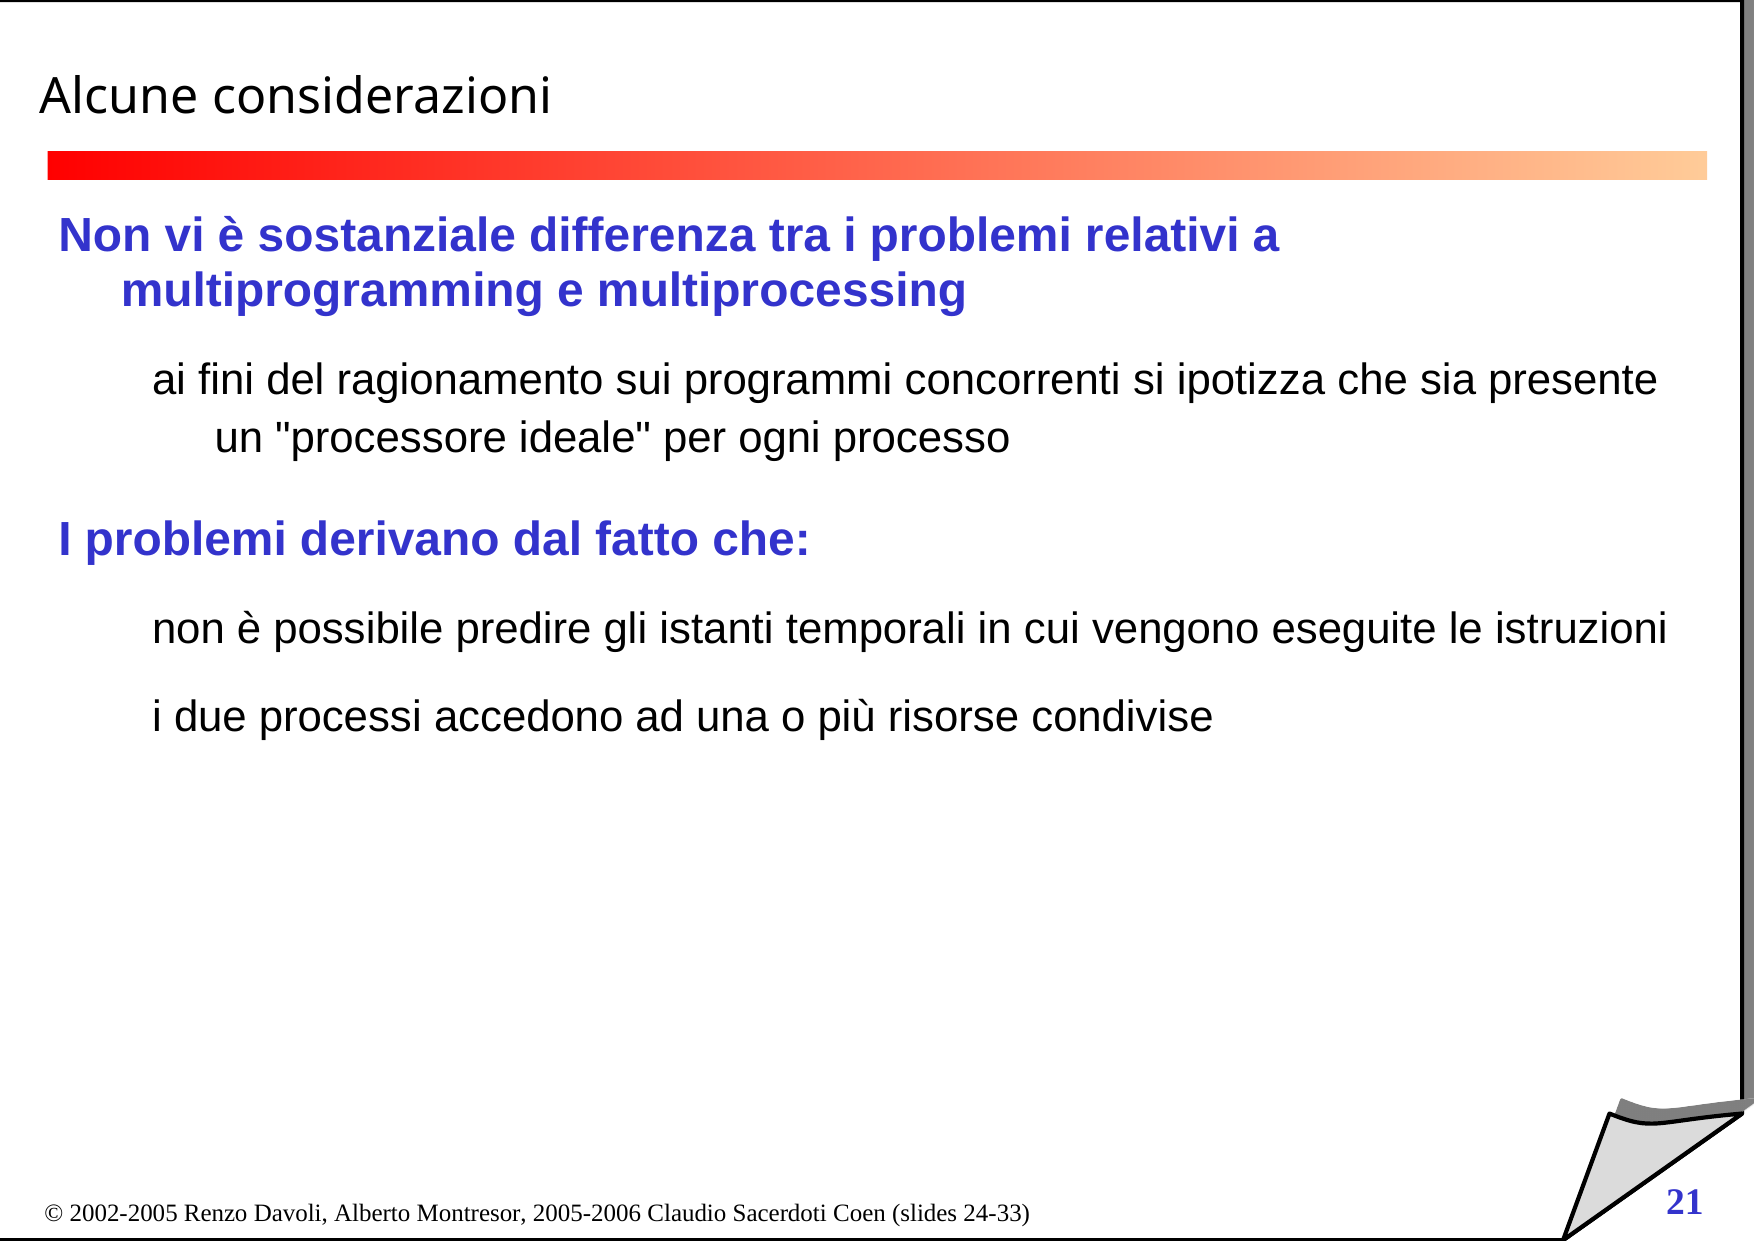

# Alcune considerazioni
Non vi è sostanziale differenza tra i problemi relativi a multiprogramming e multiprocessing
ai fini del ragionamento sui programmi concorrenti si ipotizza che sia presente un "processore ideale" per ogni processo
I problemi derivano dal fatto che:
non è possibile predire gli istanti temporali in cui vengono eseguite le istruzioni
i due processi accedono ad una o più risorse condivise